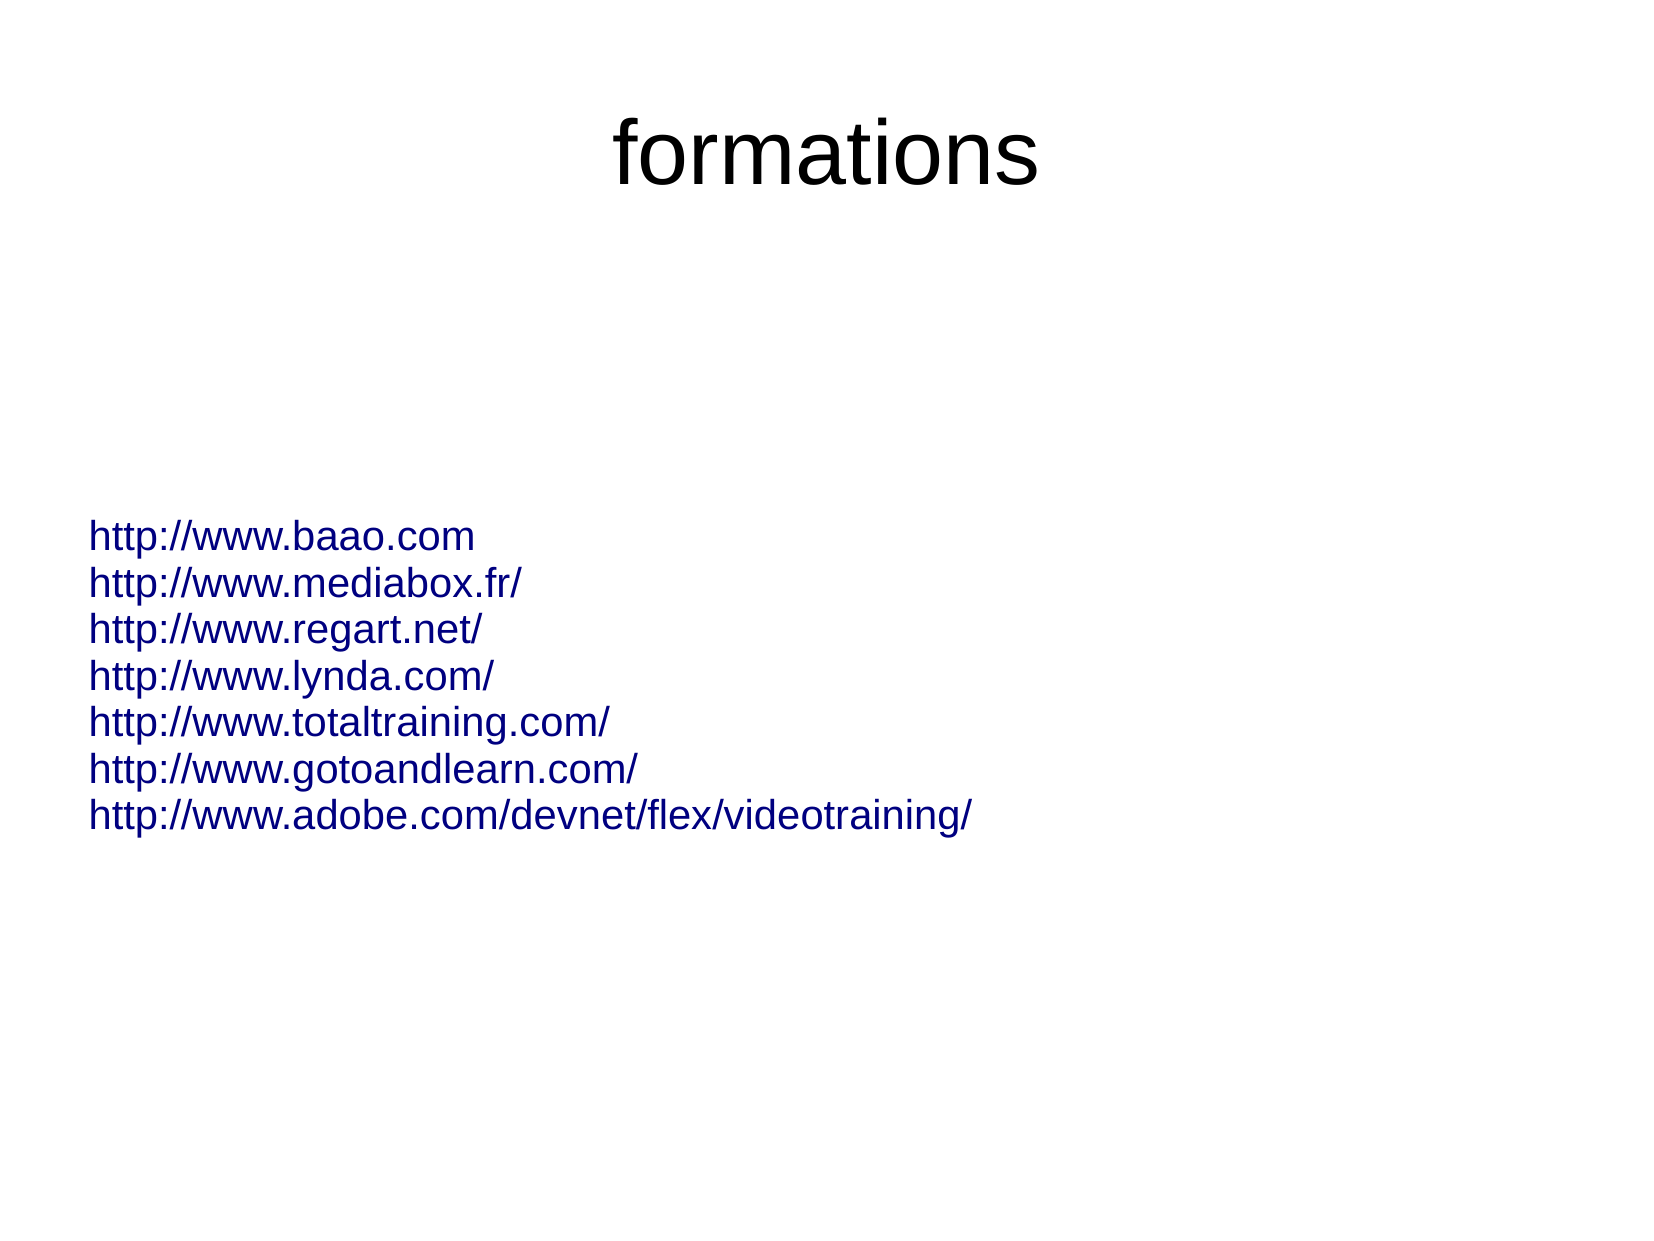

# formations
http://www.baao.com
http://www.mediabox.fr/
http://www.regart.net/
http://www.lynda.com/
http://www.totaltraining.com/
http://www.gotoandlearn.com/
http://www.adobe.com/devnet/flex/videotraining/